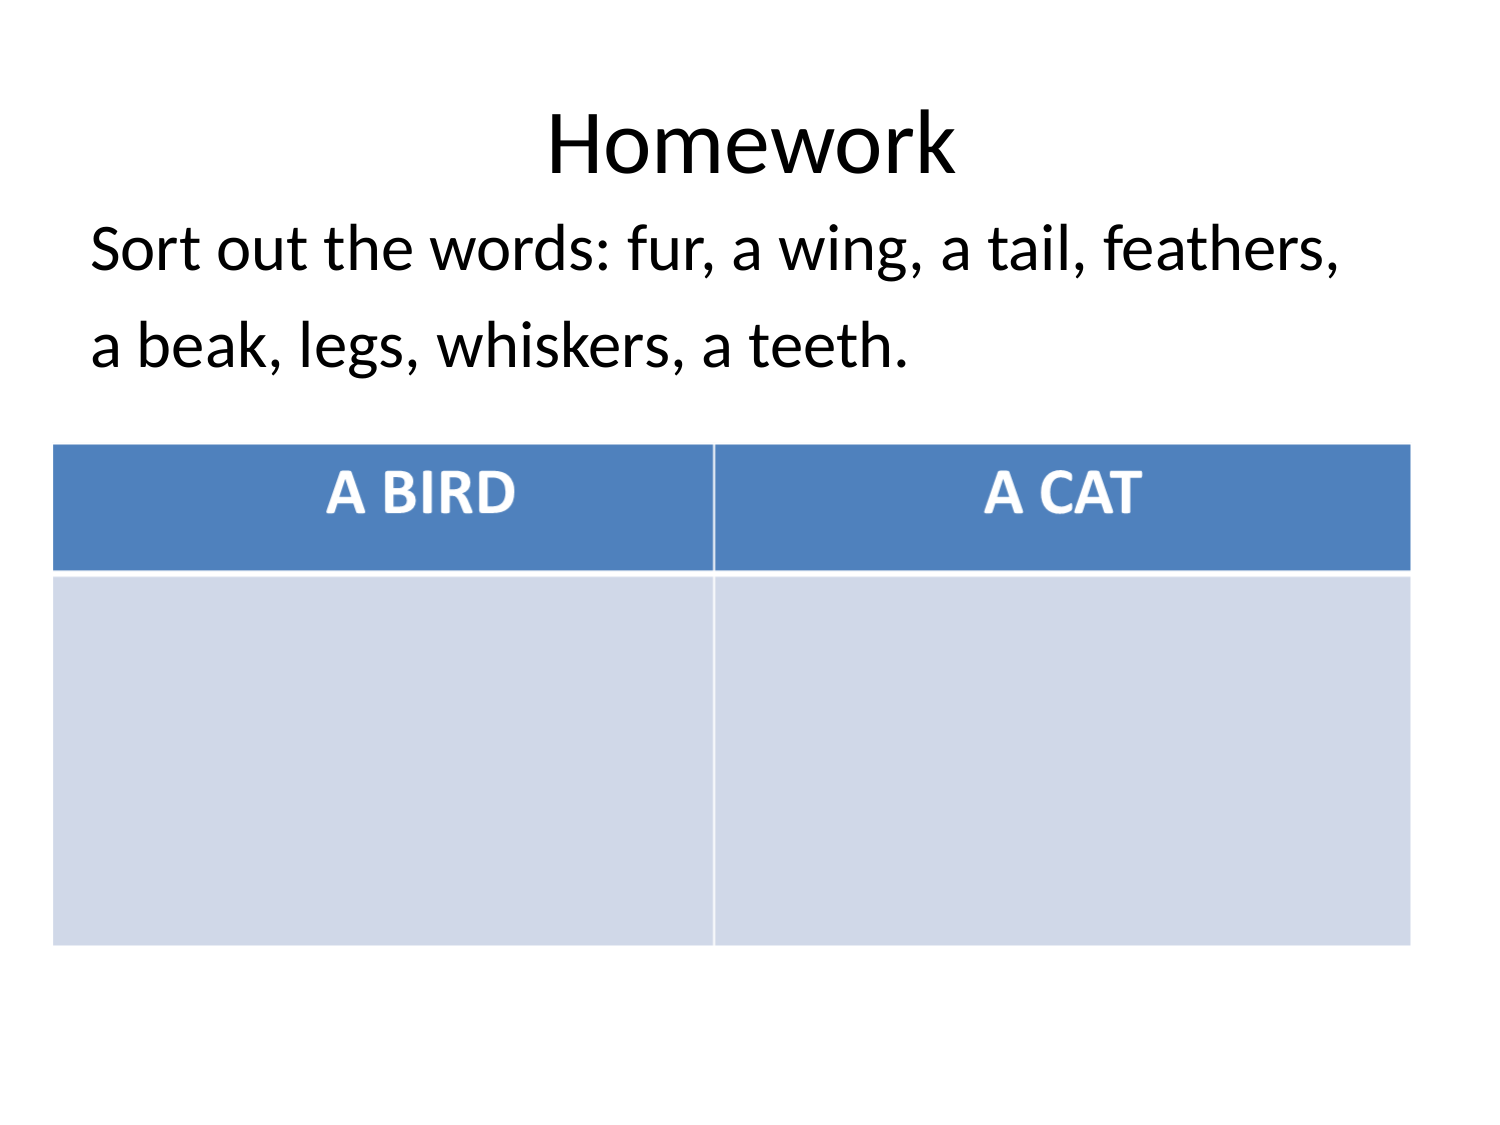

# Homework
Sort out the words: fur, a wing, a tail, feathers,
a beak, legs, whiskers, a teeth.